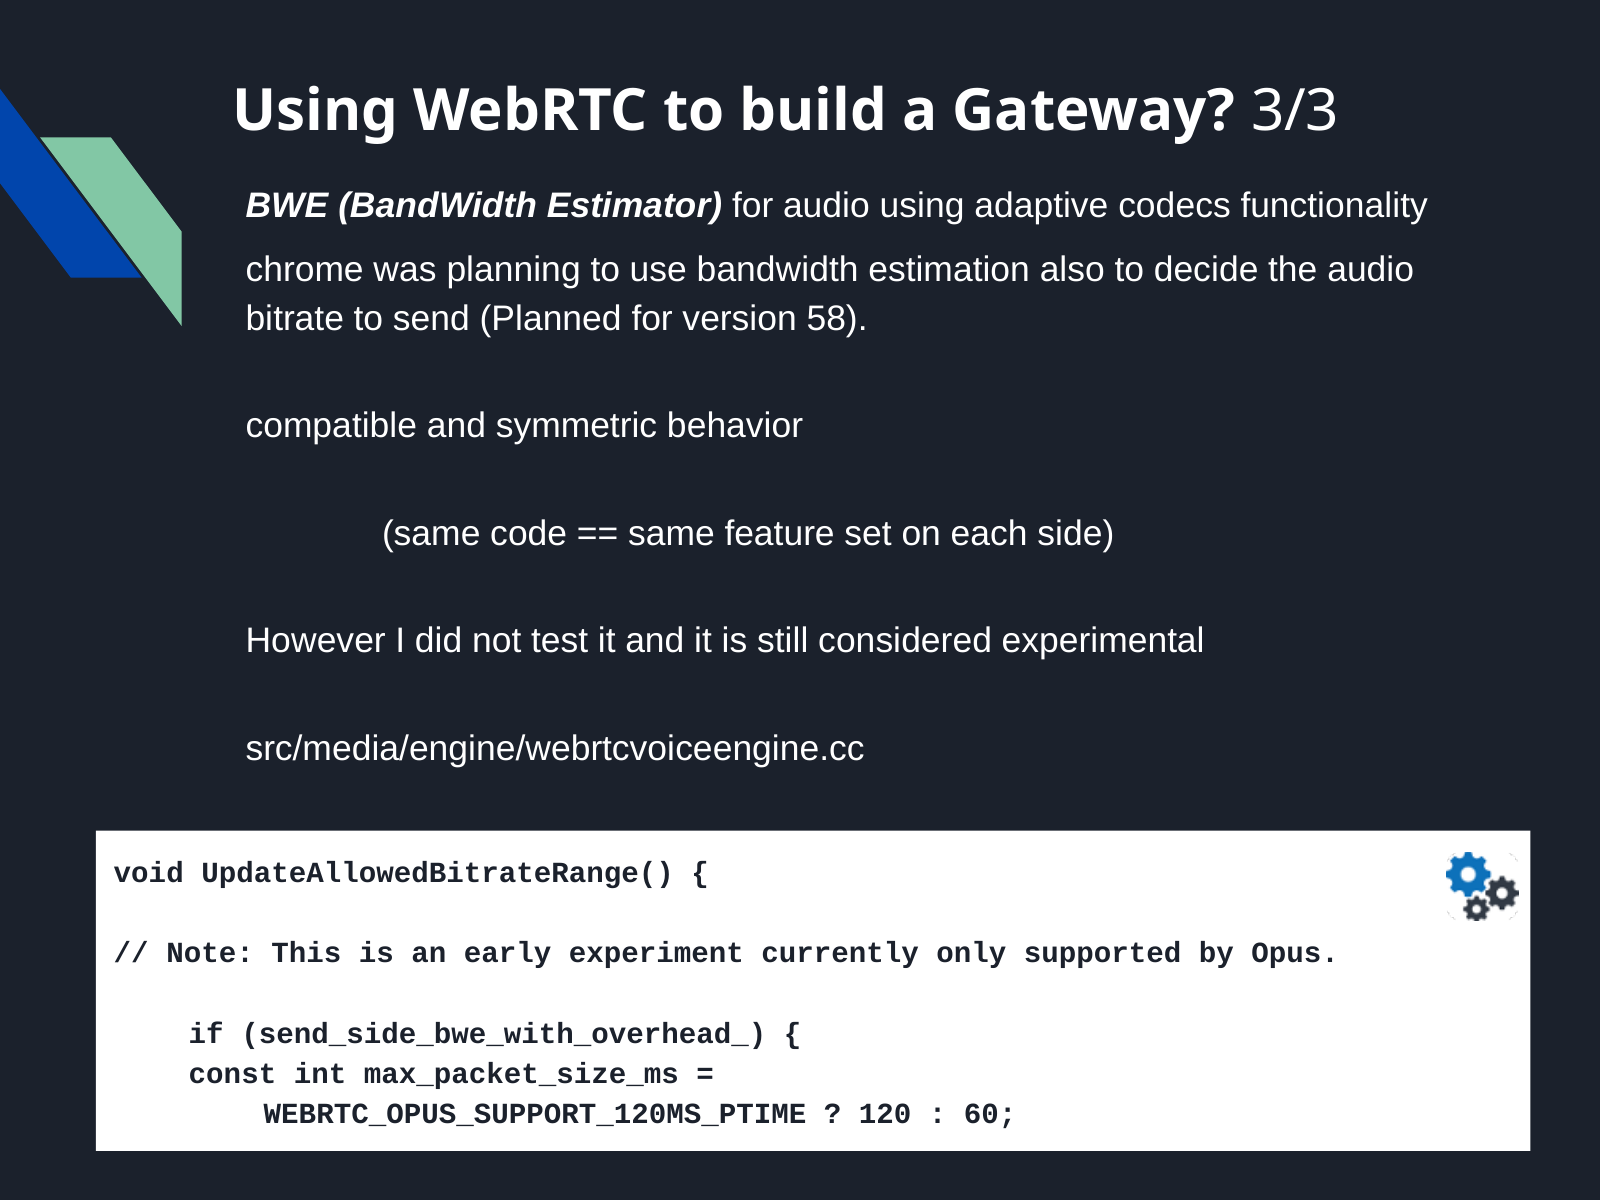

# Using WebRTC to build a Gateway? 3/3
BWE (BandWidth Estimator) for audio using adaptive codecs functionality
chrome was planning to use bandwidth estimation also to decide the audio bitrate to send (Planned for version 58).
compatible and symmetric behavior
 (same code == same feature set on each side)
However I did not test it and it is still considered experimental
src/media/engine/webrtcvoiceengine.cc
void UpdateAllowedBitrateRange() {
// Note: This is an early experiment currently only supported by Opus.
 	if (send_side_bwe_with_overhead_) {
 	const int max_packet_size_ms =
 	WEBRTC_OPUS_SUPPORT_120MS_PTIME ? 120 : 60;